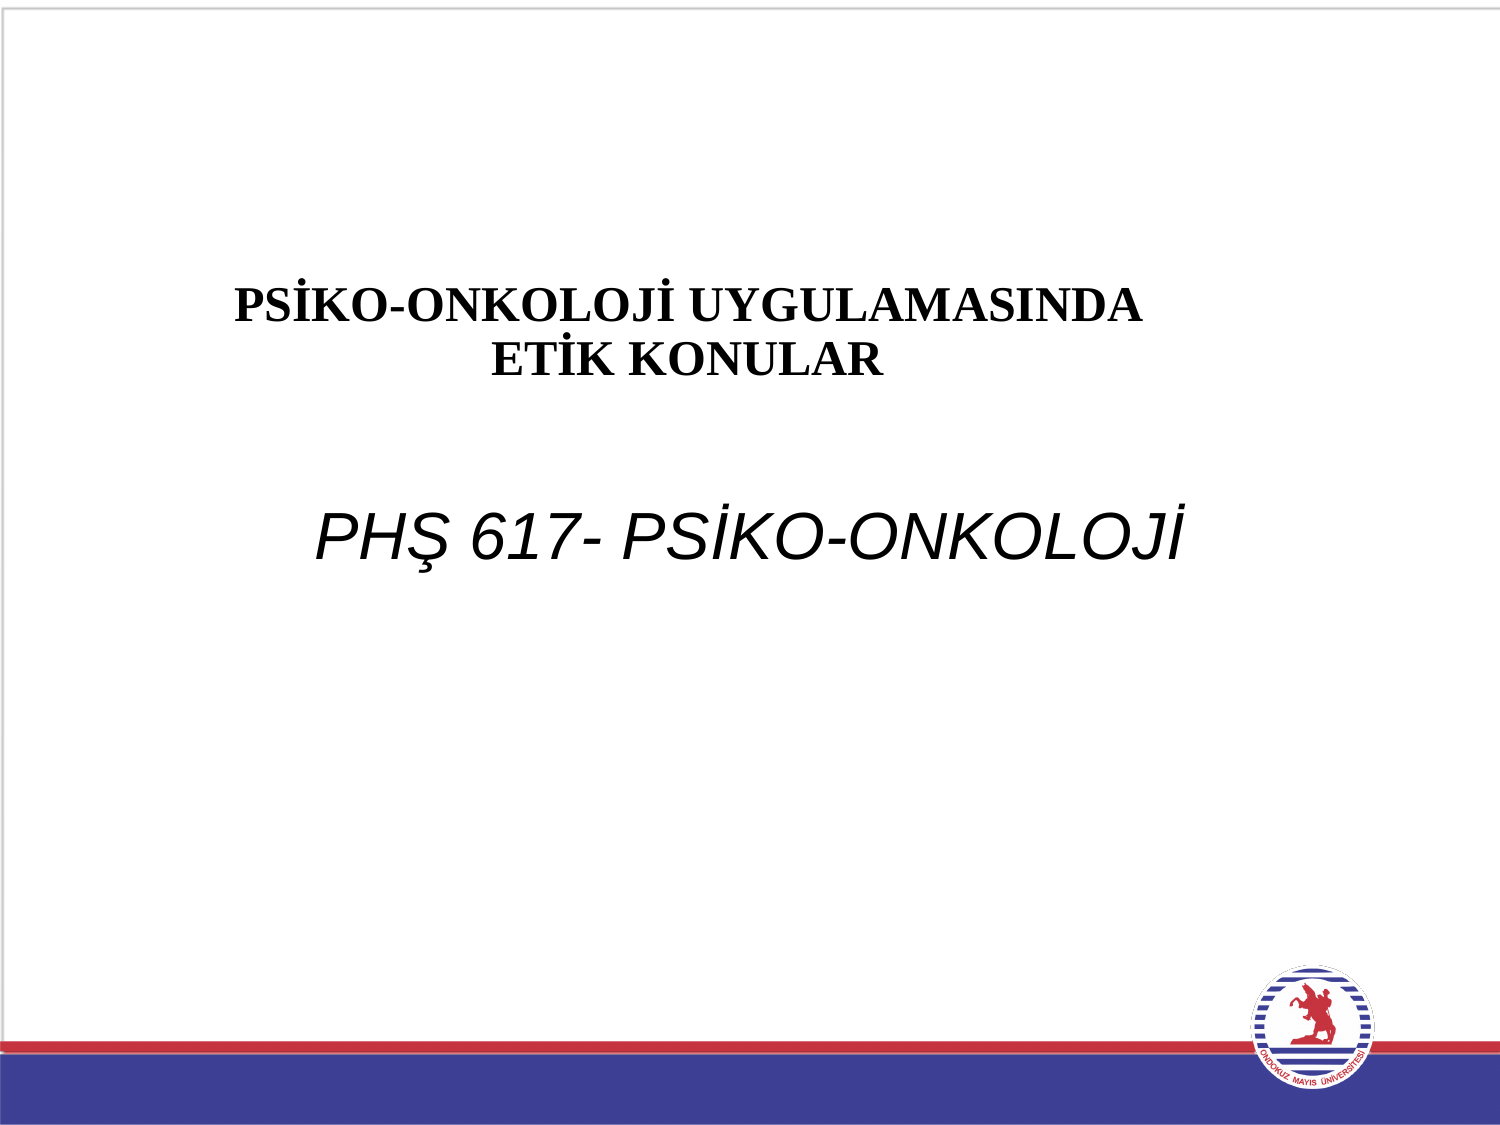

PSİKO-ONKOLOJİ UYGULAMASINDA ETİK KONULAR
PHŞ 617- PSİKO-ONKOLOJİ